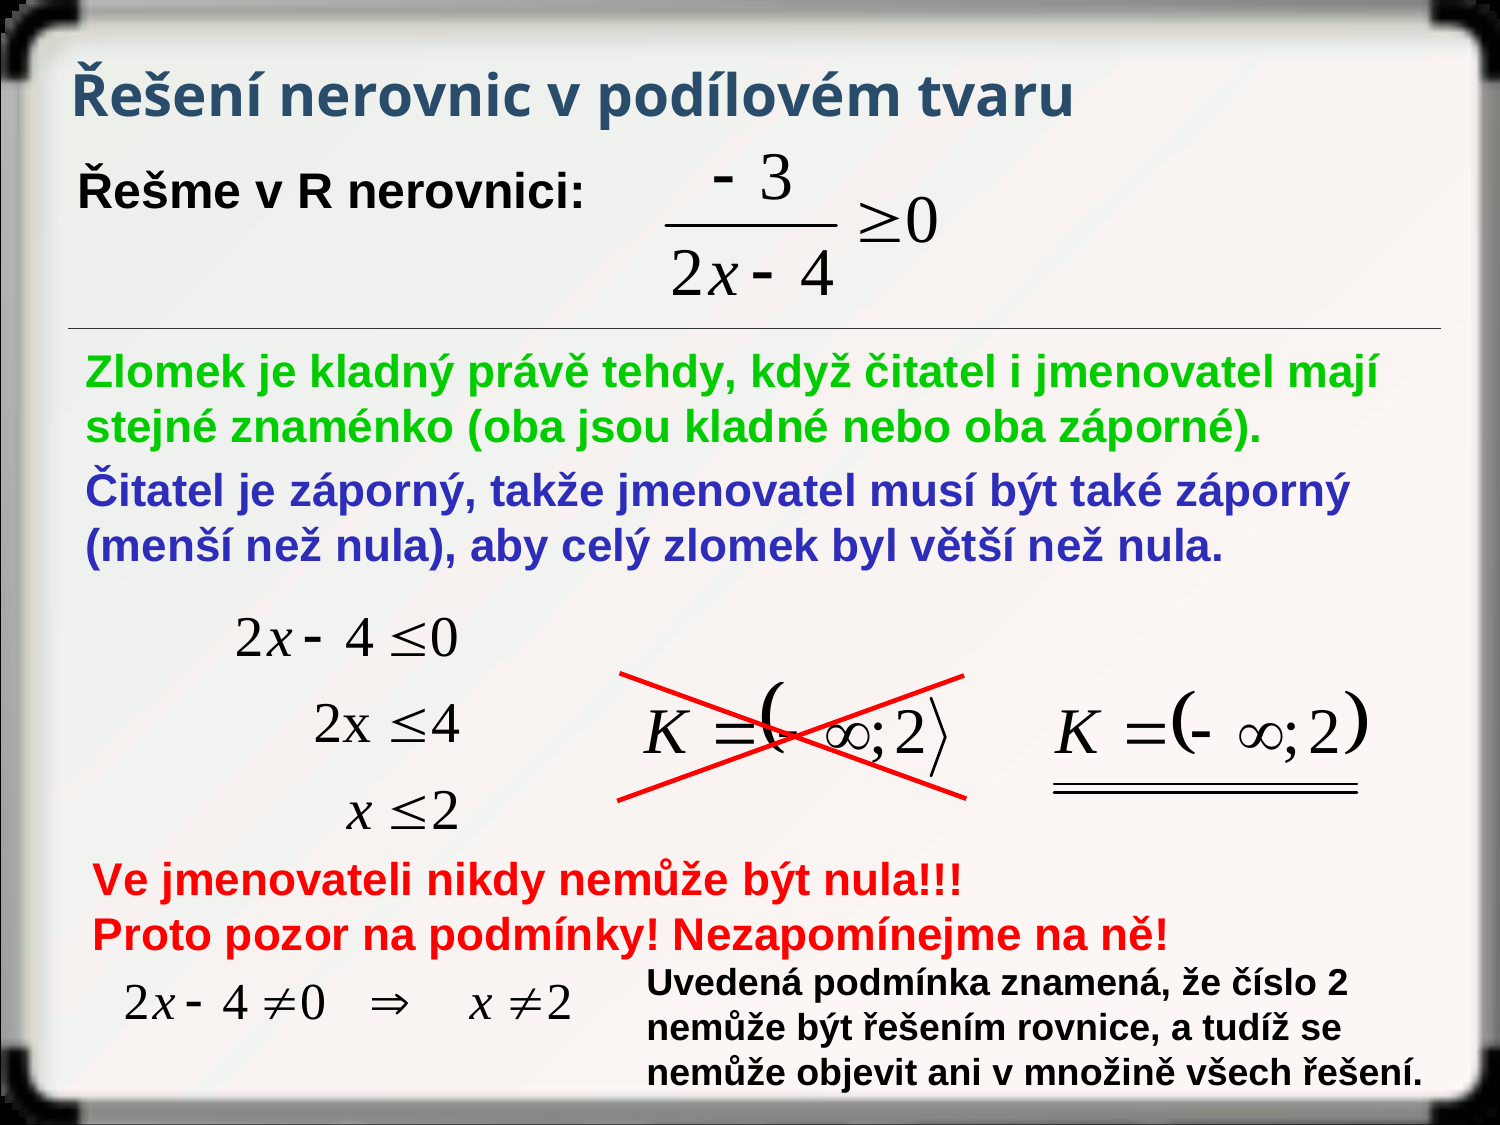

Řešení nerovnic v podílovém tvaru
Řešme v R nerovnici:
Zlomek je kladný právě tehdy, když čitatel i jmenovatel mají stejné znaménko (oba jsou kladné nebo oba záporné).
Čitatel je záporný, takže jmenovatel musí být také záporný (menší než nula), aby celý zlomek byl větší než nula.
Ve jmenovateli nikdy nemůže být nula!!!
Proto pozor na podmínky! Nezapomínejme na ně!
Uvedená podmínka znamená, že číslo 2 nemůže být řešením rovnice, a tudíž se nemůže objevit ani v množině všech řešení.